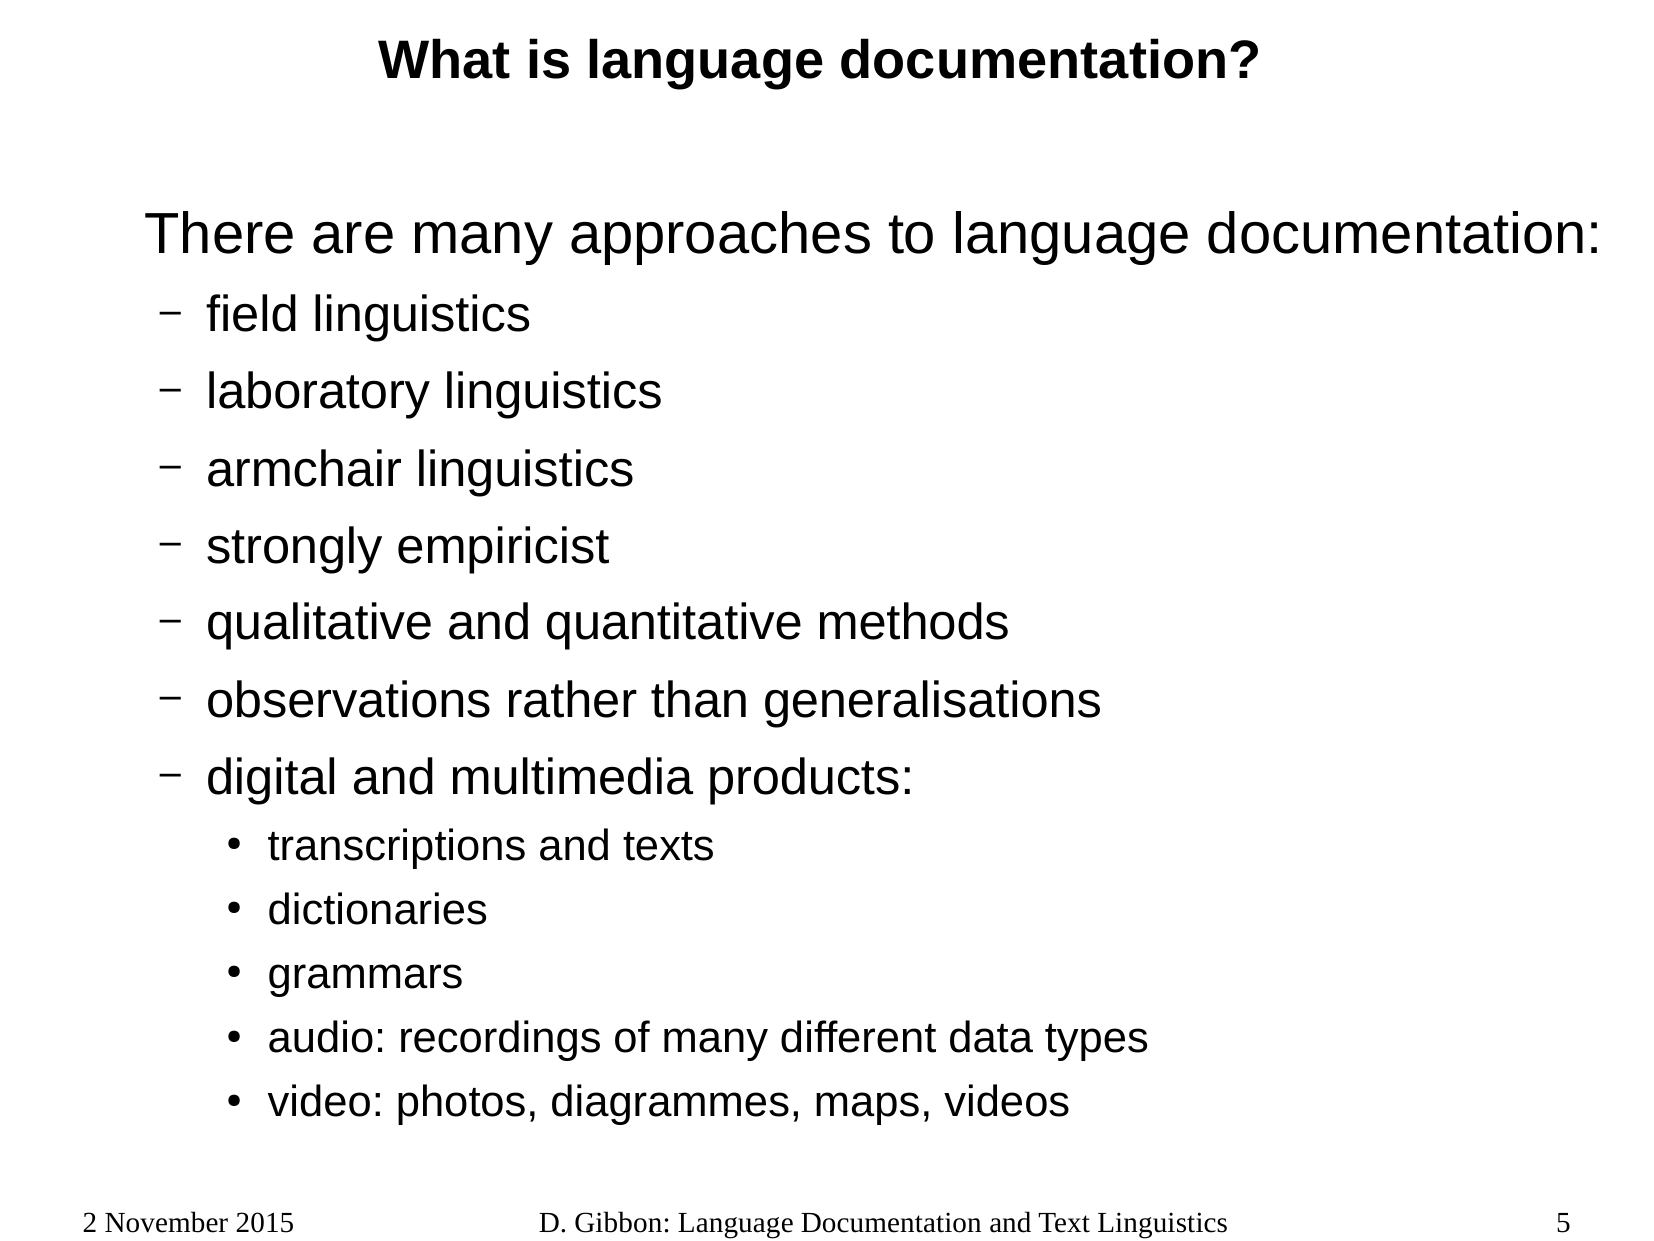

# What is language documentation?
There are many approaches to language documentation:
field linguistics
laboratory linguistics
armchair linguistics
strongly empiricist
qualitative and quantitative methods
observations rather than generalisations
digital and multimedia products:
transcriptions and texts
dictionaries
grammars
audio: recordings of many different data types
video: photos, diagrammes, maps, videos
2 November 2015
D. Gibbon: Language Documentation and Text Linguistics
5